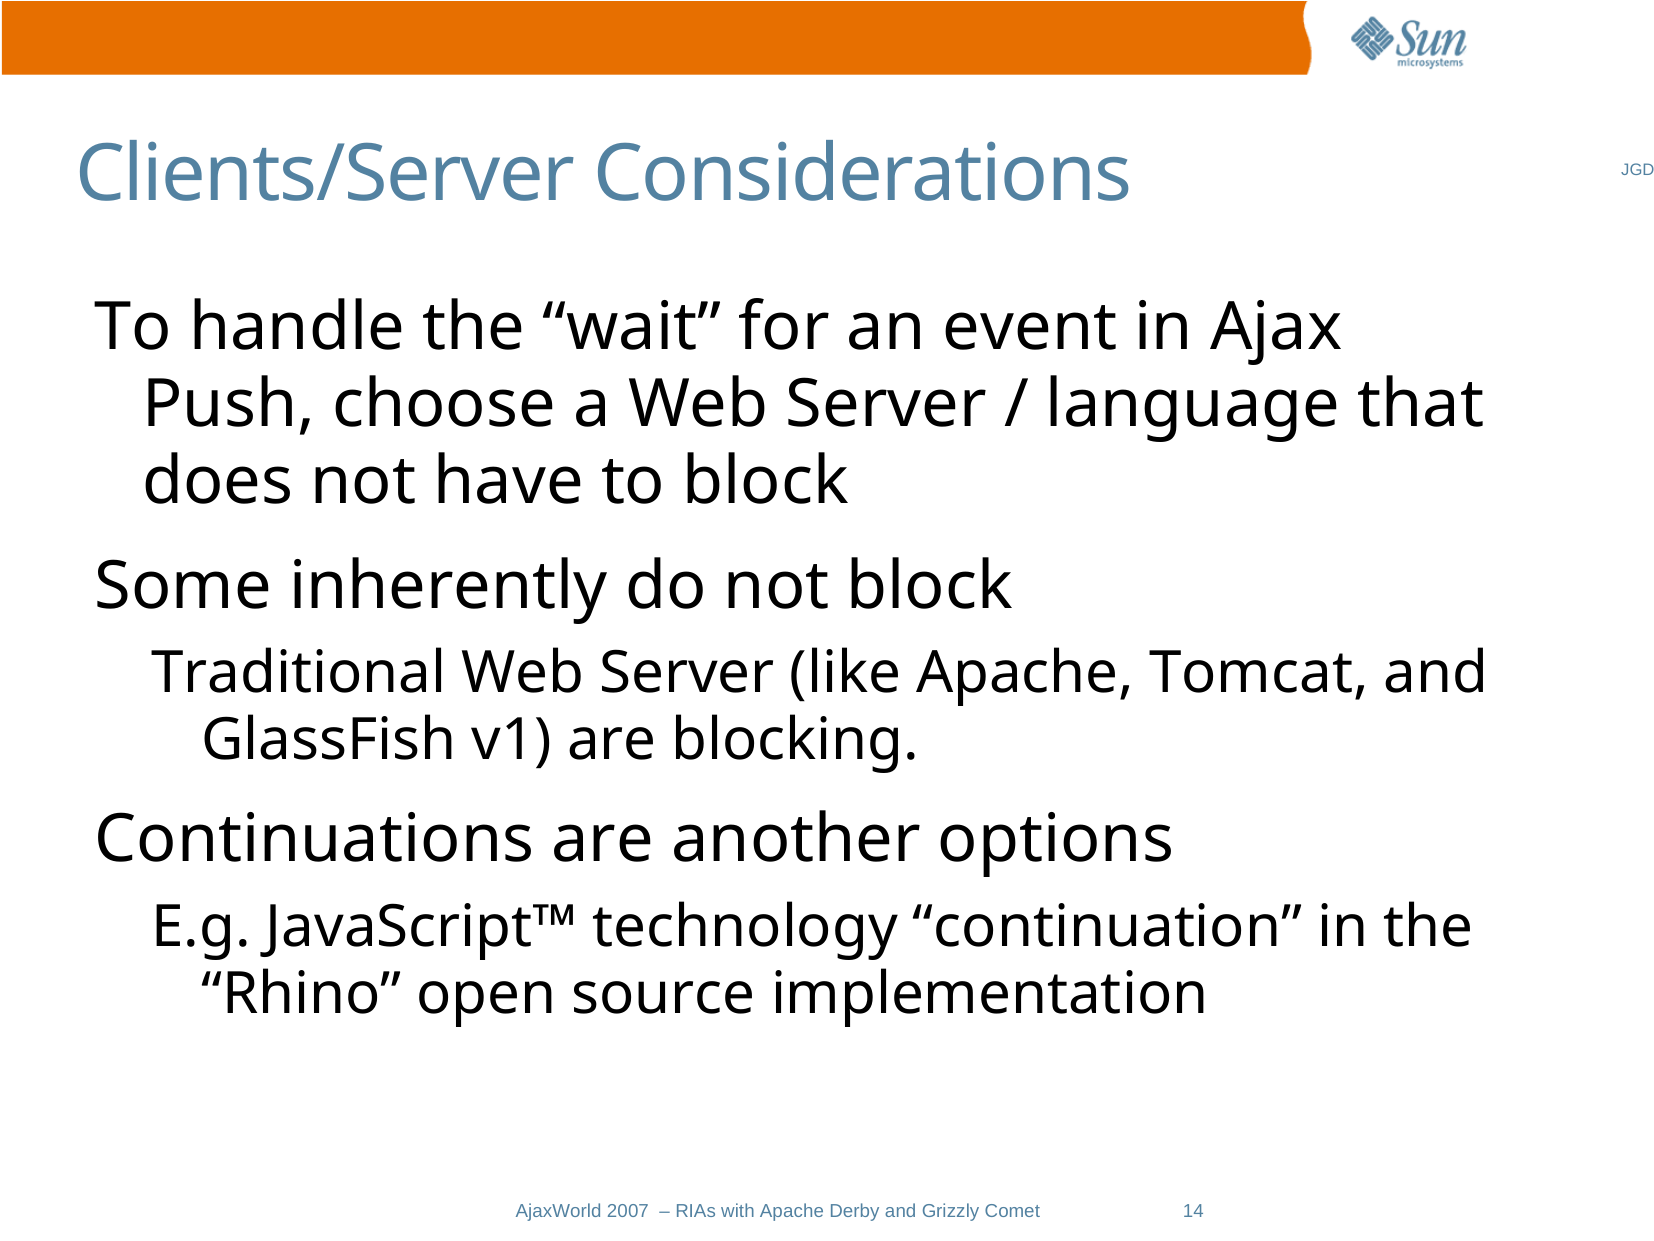

# Clients/Server Considerations
To handle the “wait” for an event in Ajax Push, choose a Web Server / language that does not have to block
Some inherently do not block
Traditional Web Server (like Apache, Tomcat, and GlassFish v1) are blocking.
Continuations are another options
E.g. JavaScript™ technology “continuation” in the “Rhino” open source implementation